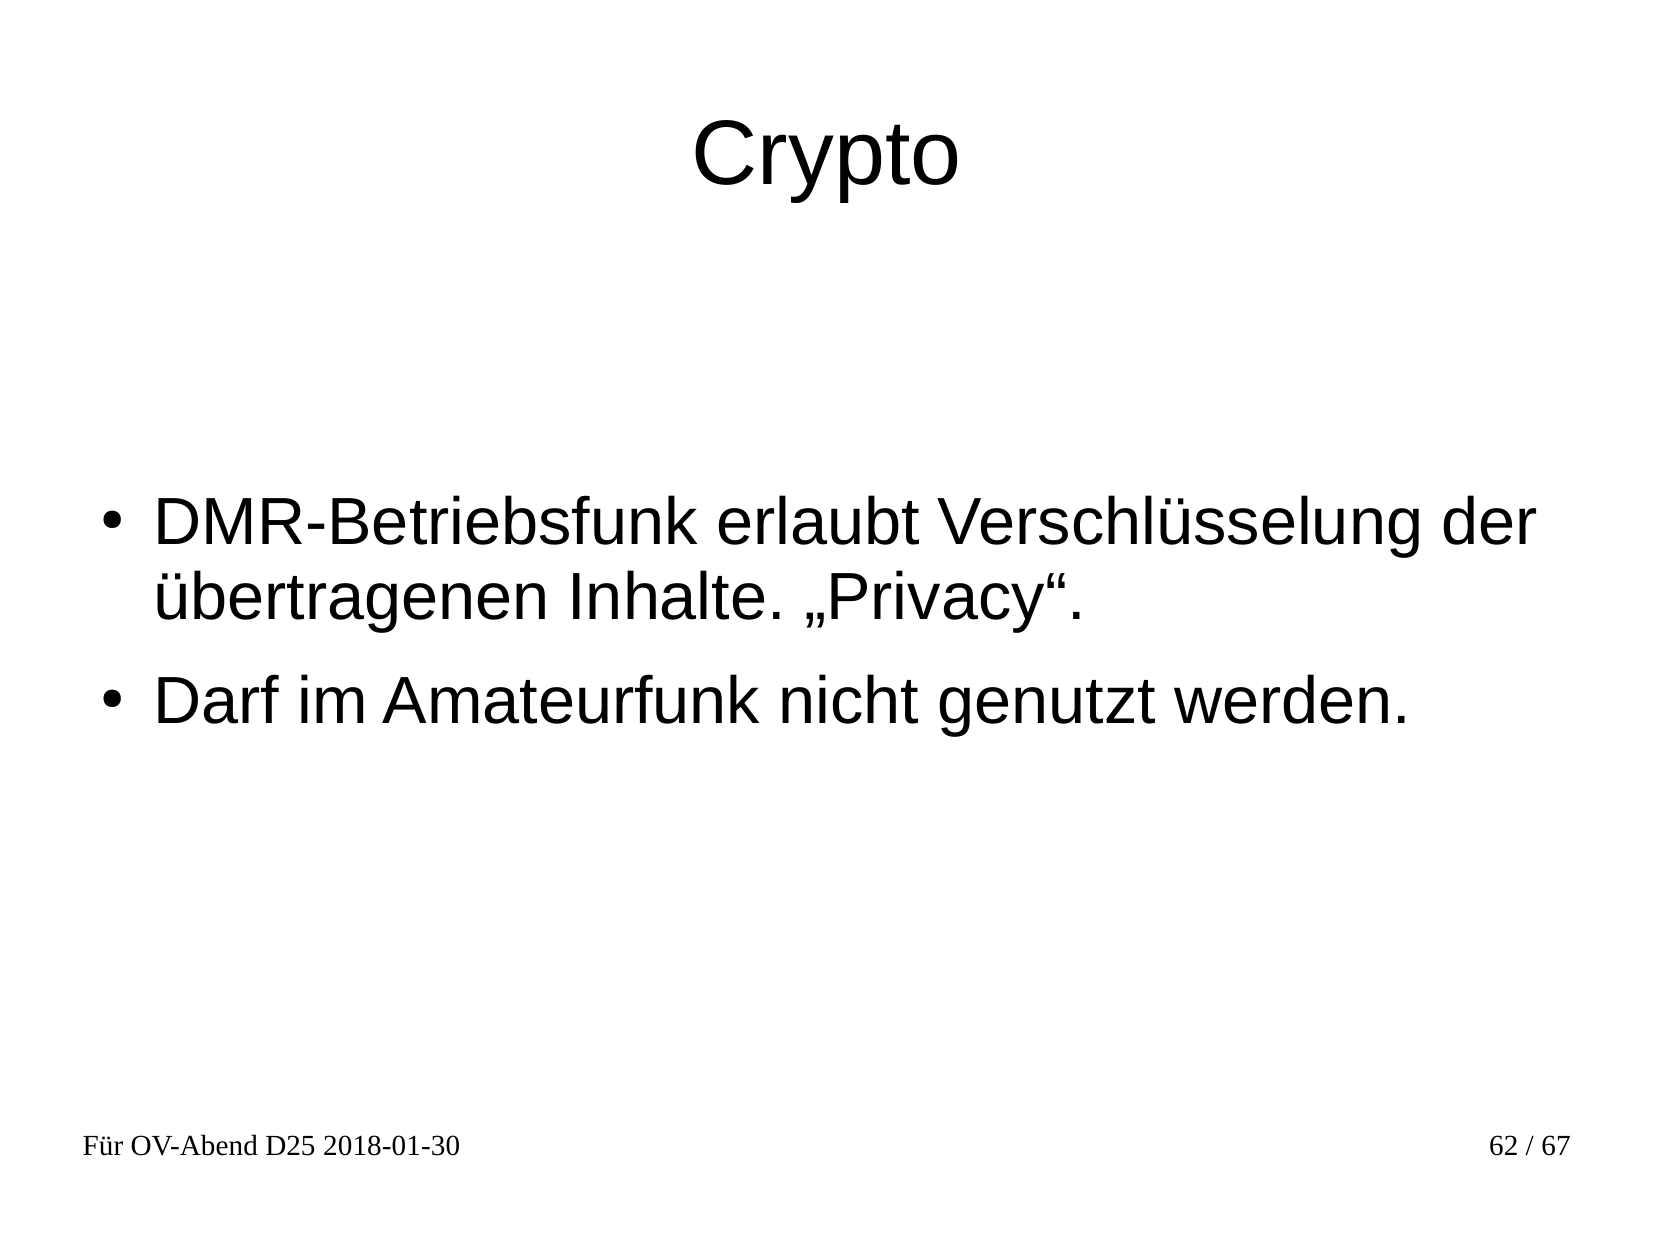

# Crypto
DMR-Betriebsfunk erlaubt Verschlüsselung der übertragenen Inhalte. „Privacy“.
Darf im Amateurfunk nicht genutzt werden.
62